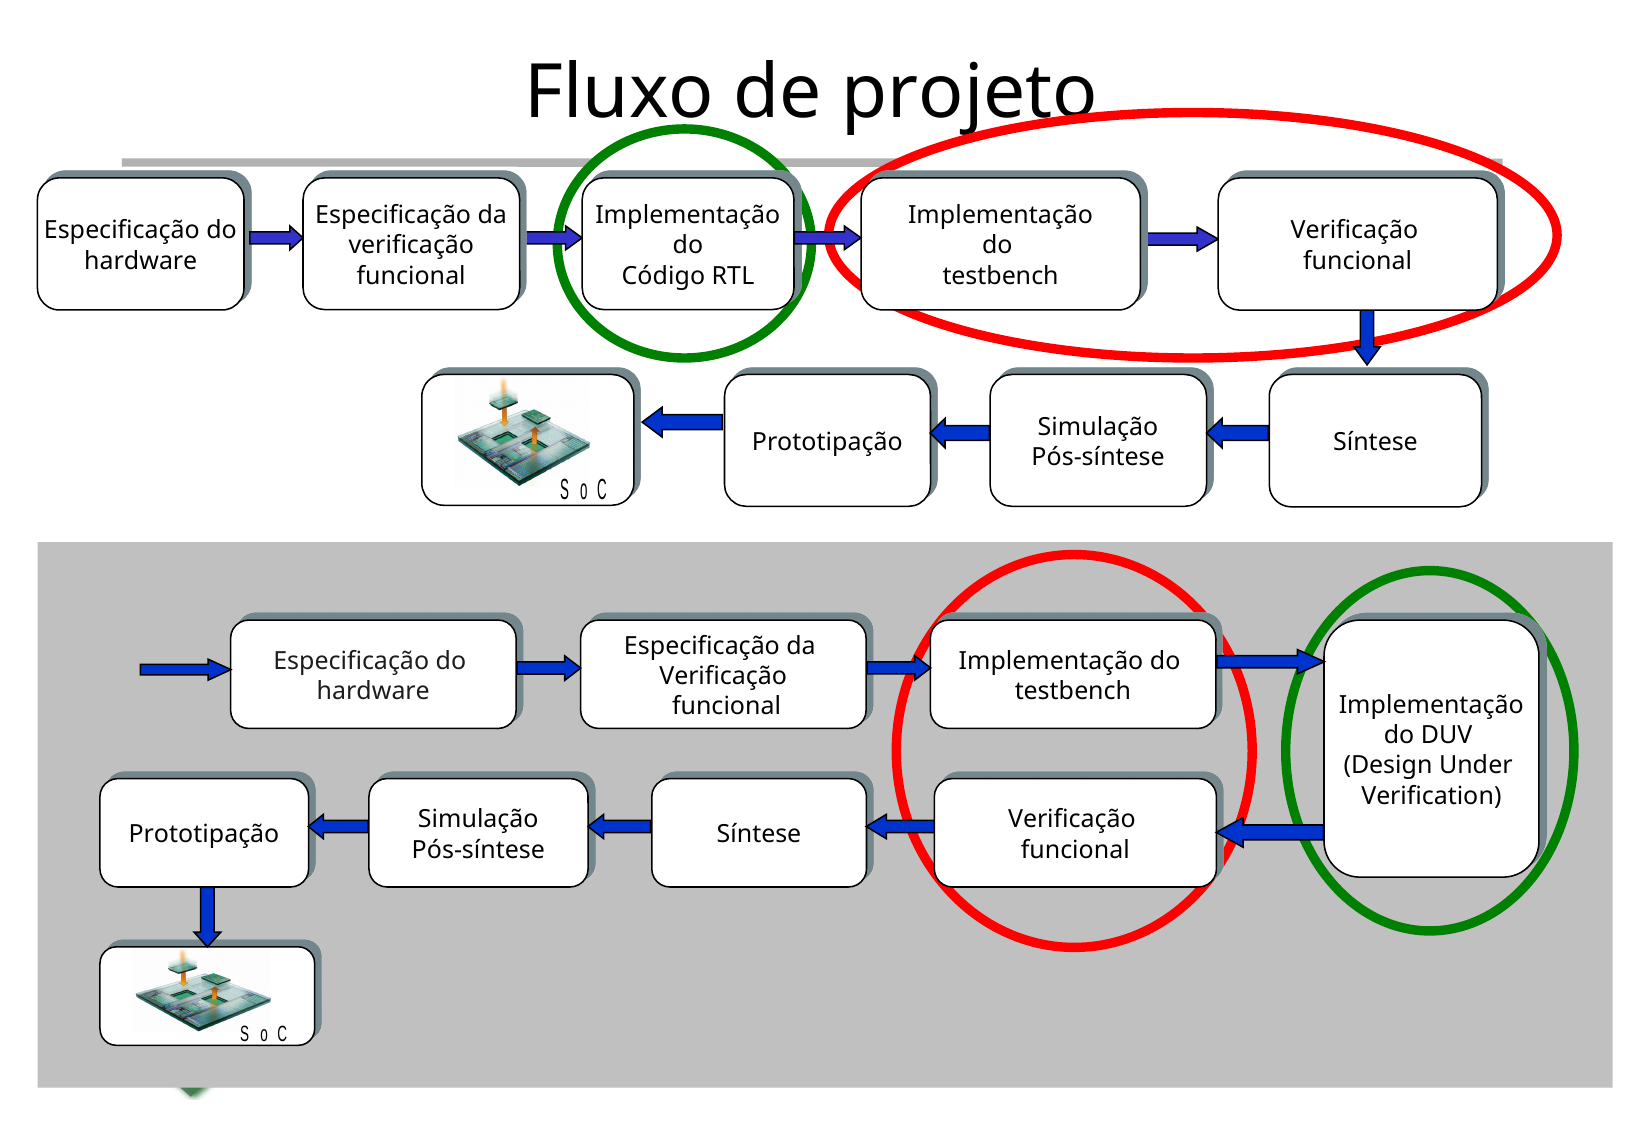

# Fluxo de projeto
Especificação do
hardware
Especificação da
verificação
funcional
Implementação
do
Código RTL
Implementação
do
testbench
Verificação
funcional
Prototipação
Simulação
Pós-síntese
Síntese
Especificação do
hardware
Especificação da
Verificação
 funcional
Implementação do
testbench
Implementação
do DUV
(Design Under
Verification)‏
Prototipação
Simulação
Pós-síntese
Síntese
Verificação
funcional